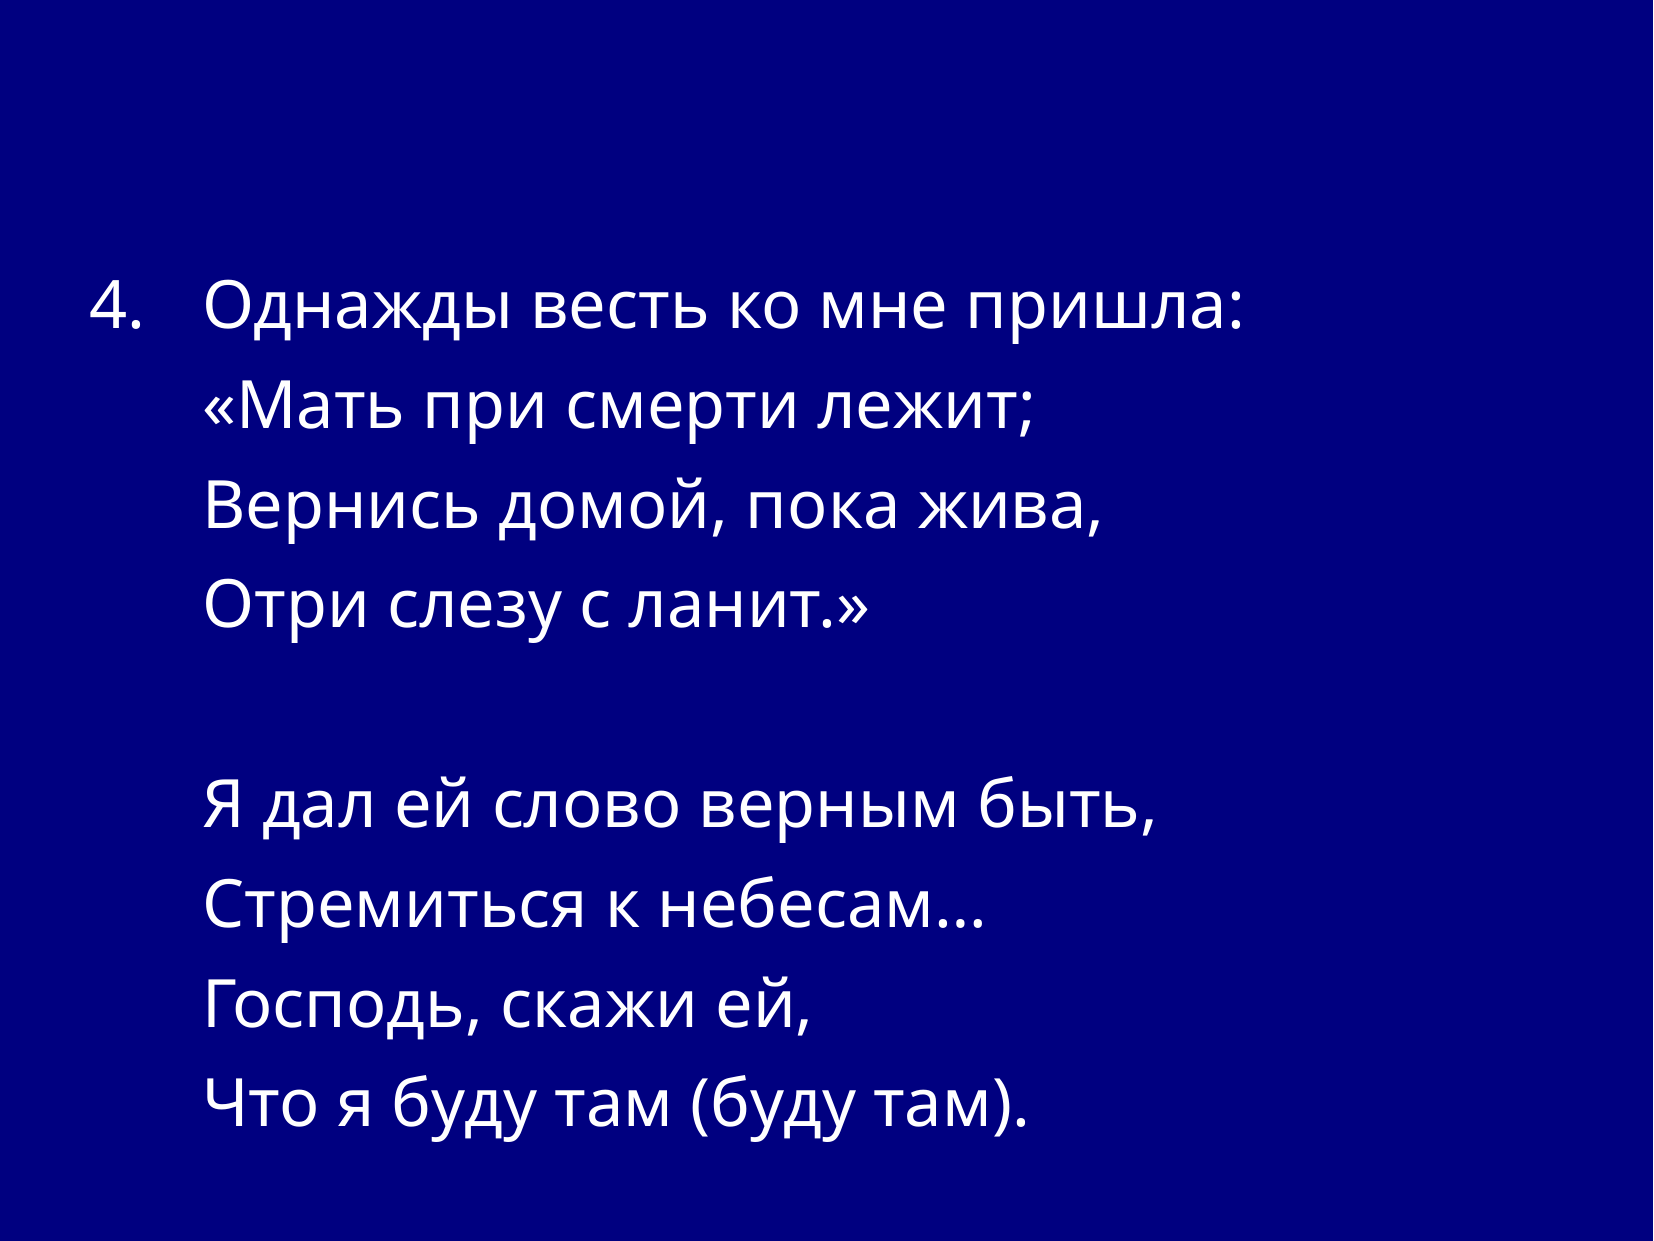

4.	Однажды весть ко мне пришла:
	«Мать при смерти лежит;
	Вернись домой, пока жива,
	Отри слезу с ланит.»
	Я дал ей слово верным быть,
	Стремиться к небесам…
	Господь, скажи ей,
	Что я буду там (буду там).